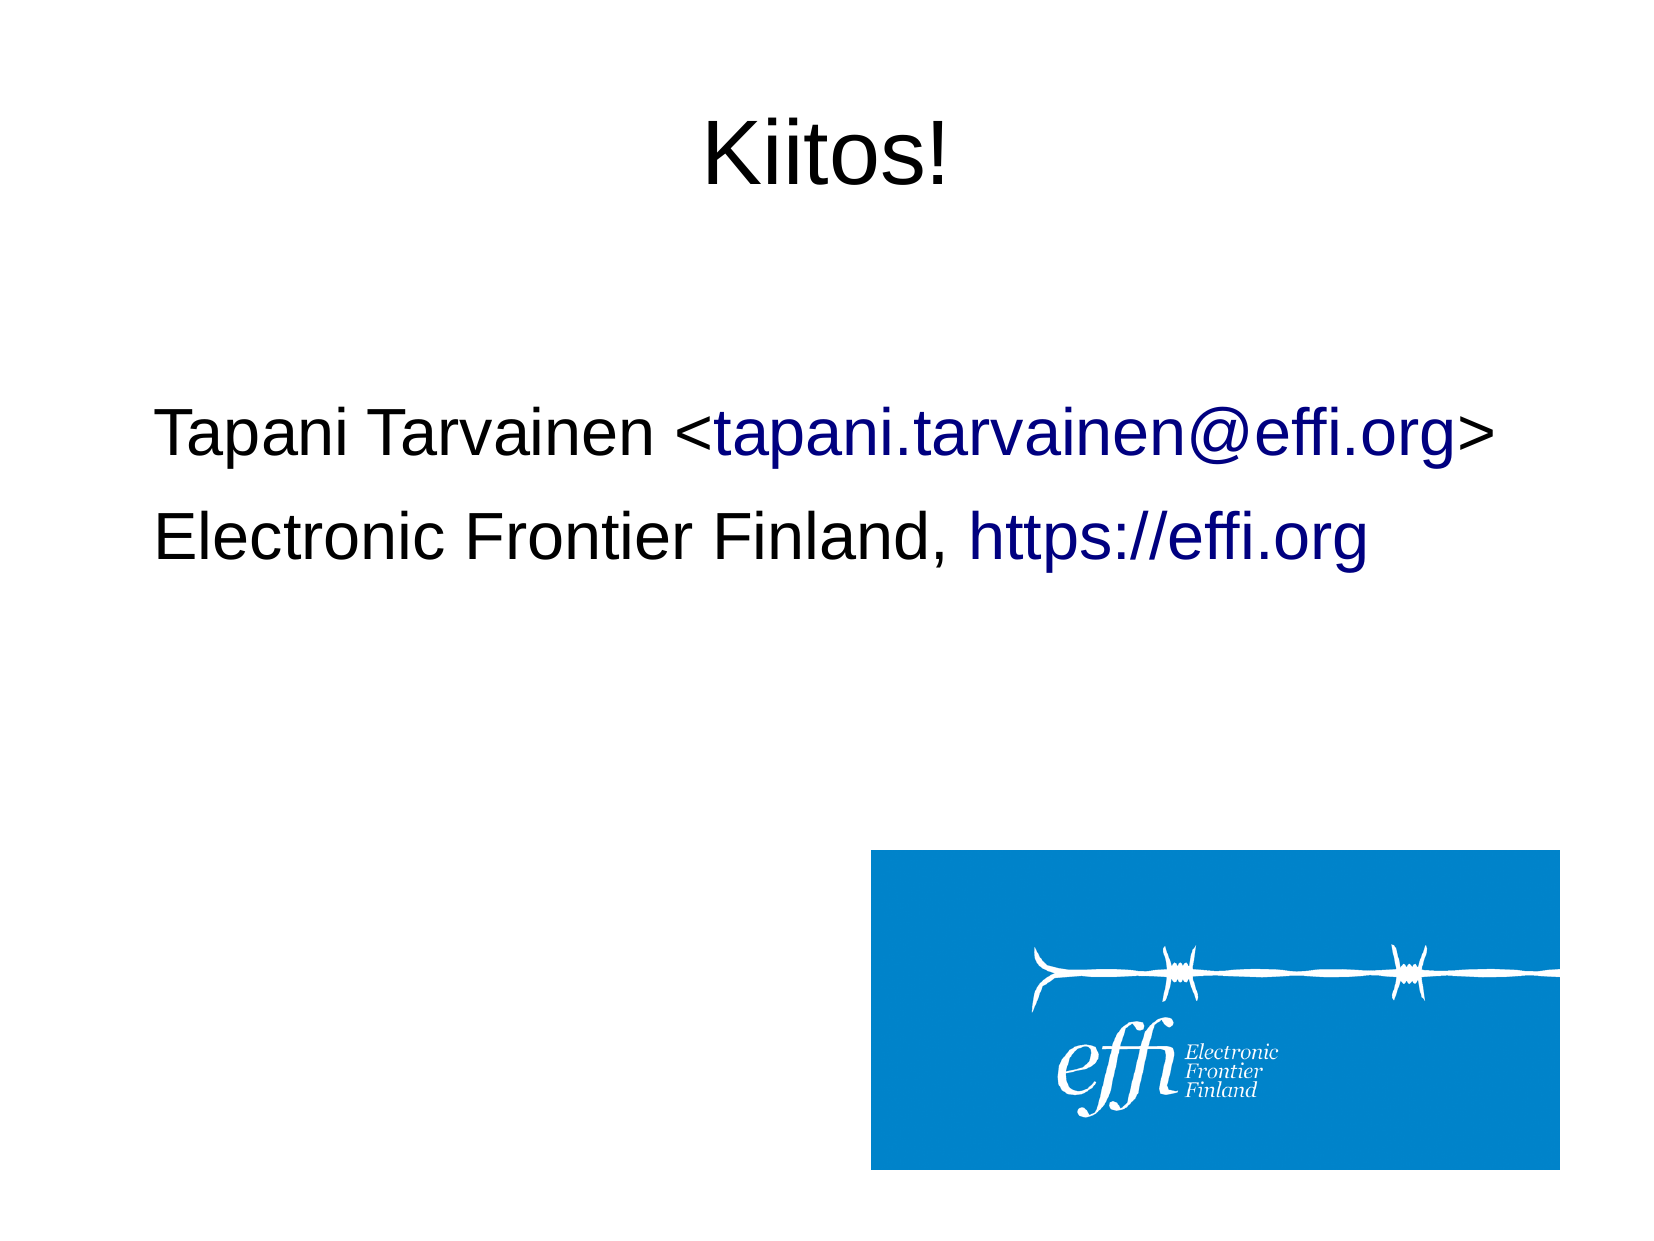

# Kiitos!
Tapani Tarvainen <tapani.tarvainen@effi.org>
Electronic Frontier Finland, https://effi.org